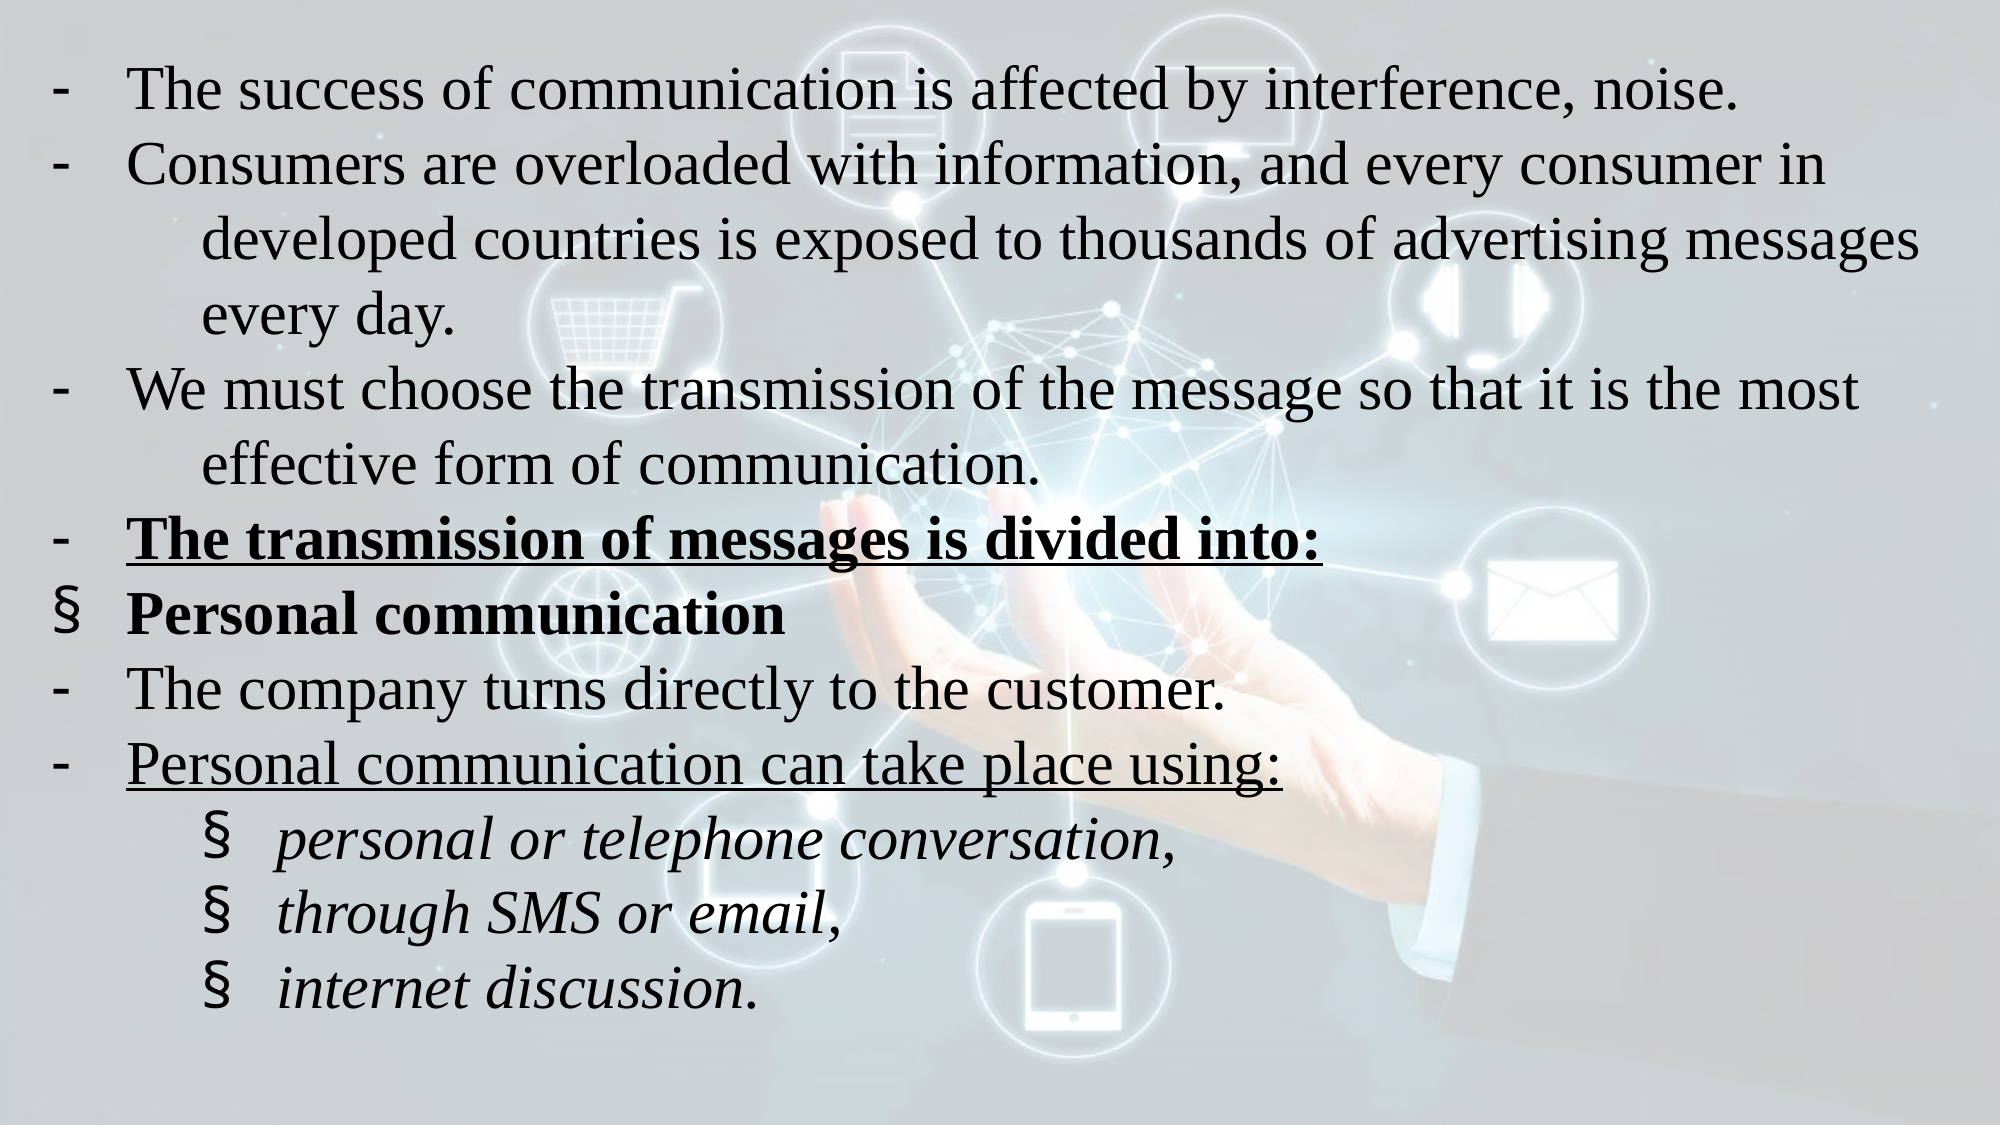

The success of communication is affected by interference, noise.
Consumers are overloaded with information, and every consumer in developed countries is exposed to thousands of advertising messages every day.
We must choose the transmission of the message so that it is the most effective form of communication.
The transmission of messages is divided into:
Personal communication
The company turns directly to the customer.
Personal communication can take place using:
personal or telephone conversation,
through SMS or email,
internet discussion.